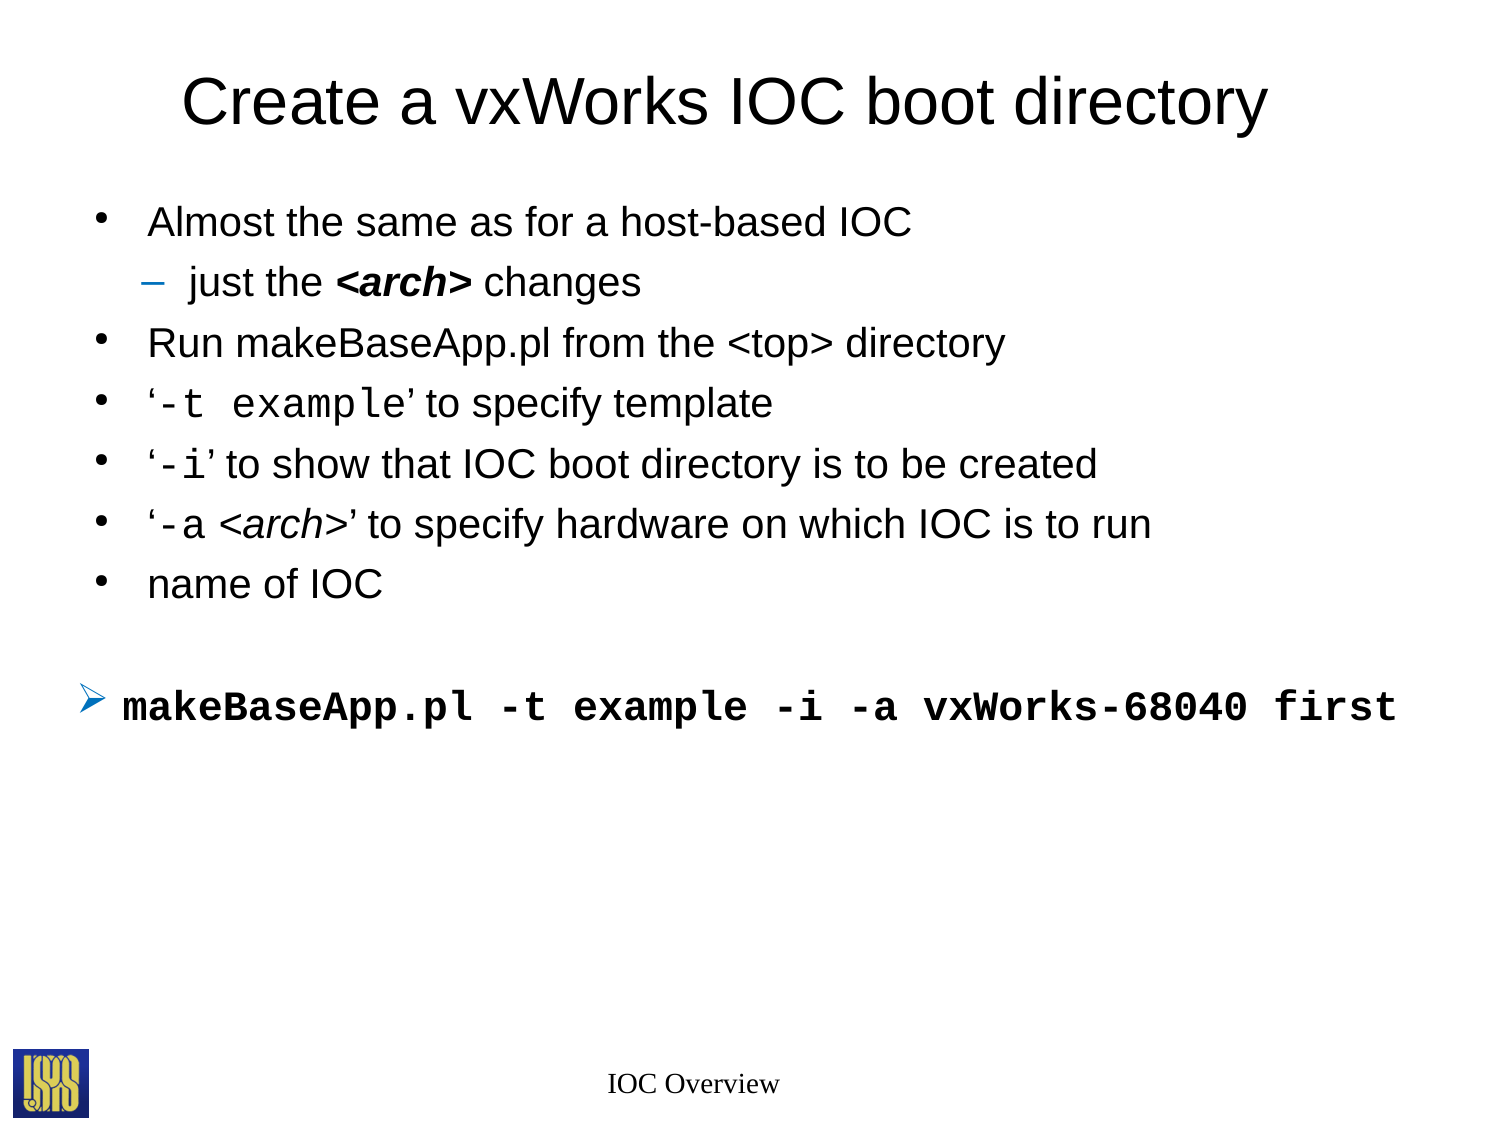

# Create a vxWorks IOC boot directory
Almost the same as for a host-based IOC
just the <arch> changes
Run makeBaseApp.pl from the <top> directory
‘-t example’ to specify template
‘-i’ to show that IOC boot directory is to be created
‘-a <arch>’ to specify hardware on which IOC is to run
name of IOC
makeBaseApp.pl -t example -i -a vxWorks-68040 first